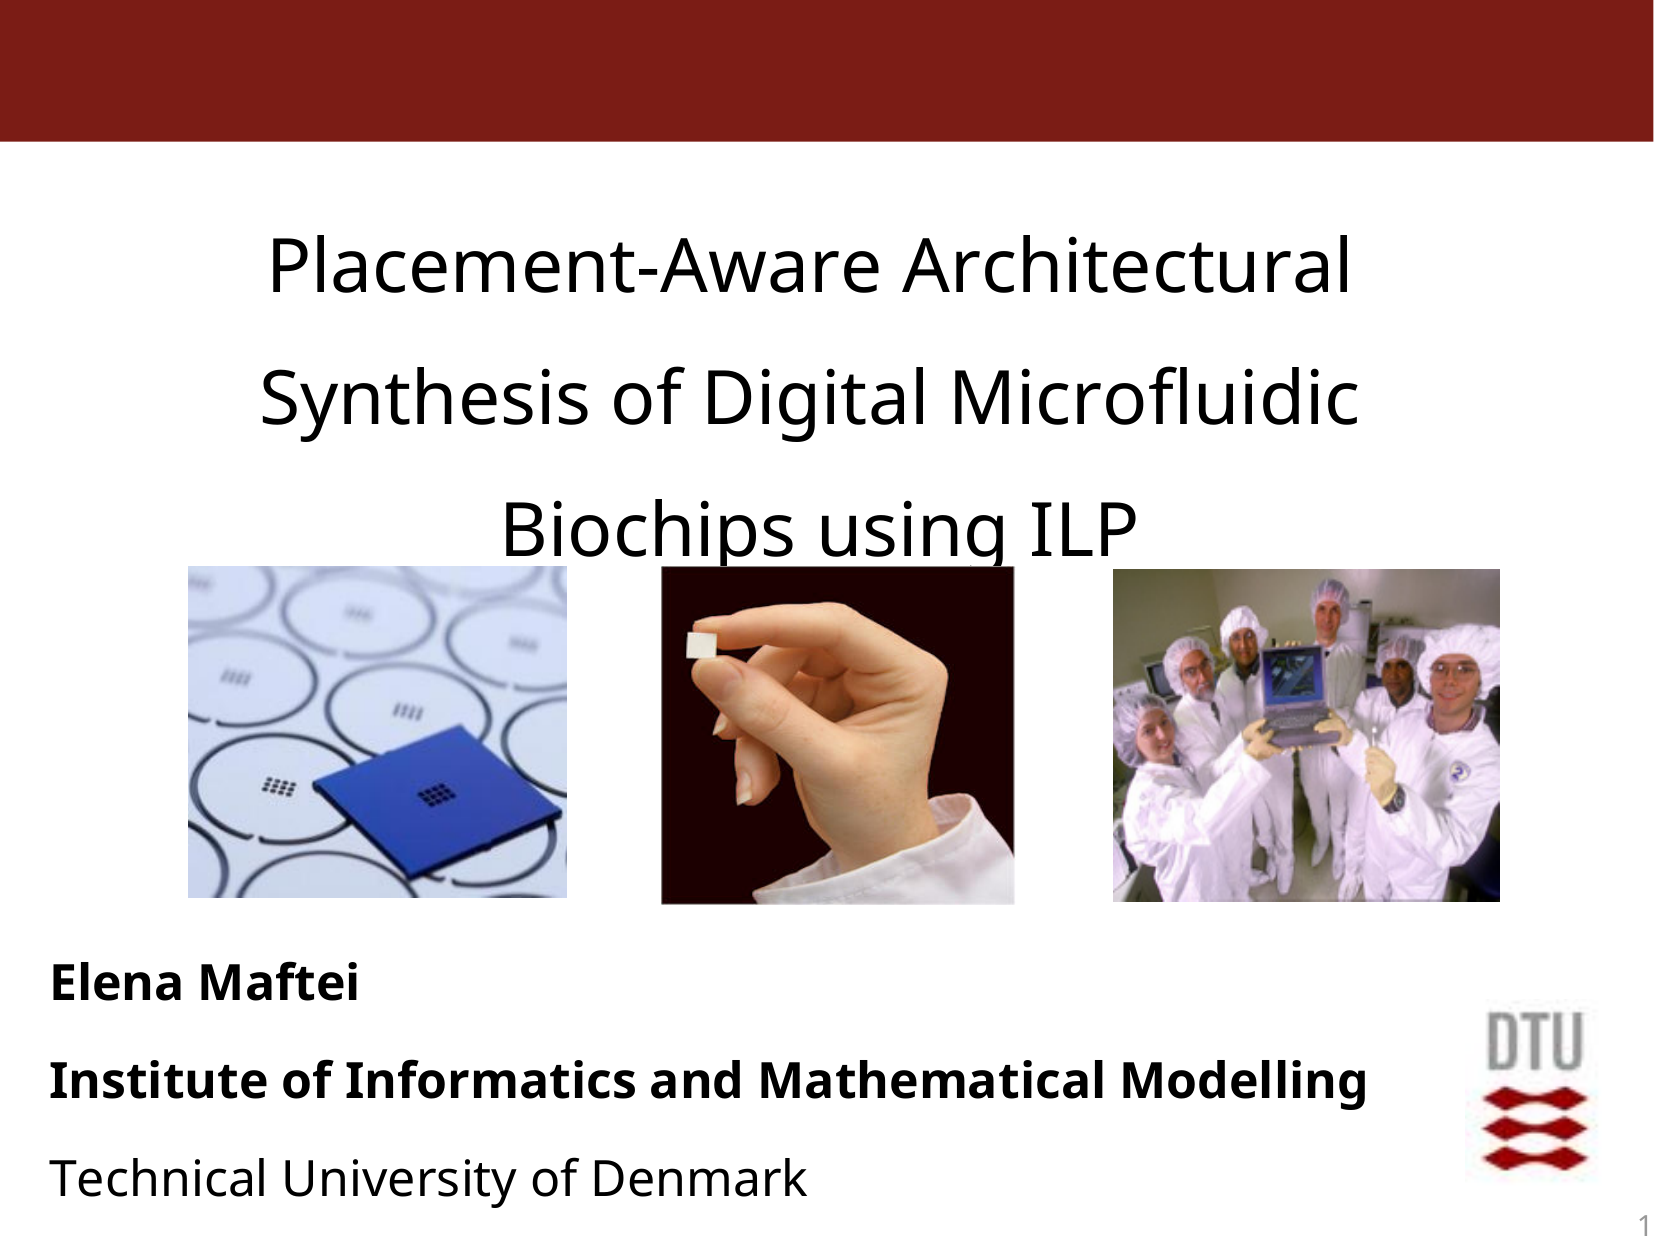

# Placement-Aware Architectural
Synthesis of Digital Microfluidic
Biochips using ILP
Elena Maftei
Institute of Informatics and Mathematical Modelling
Technical University of Denmark
1